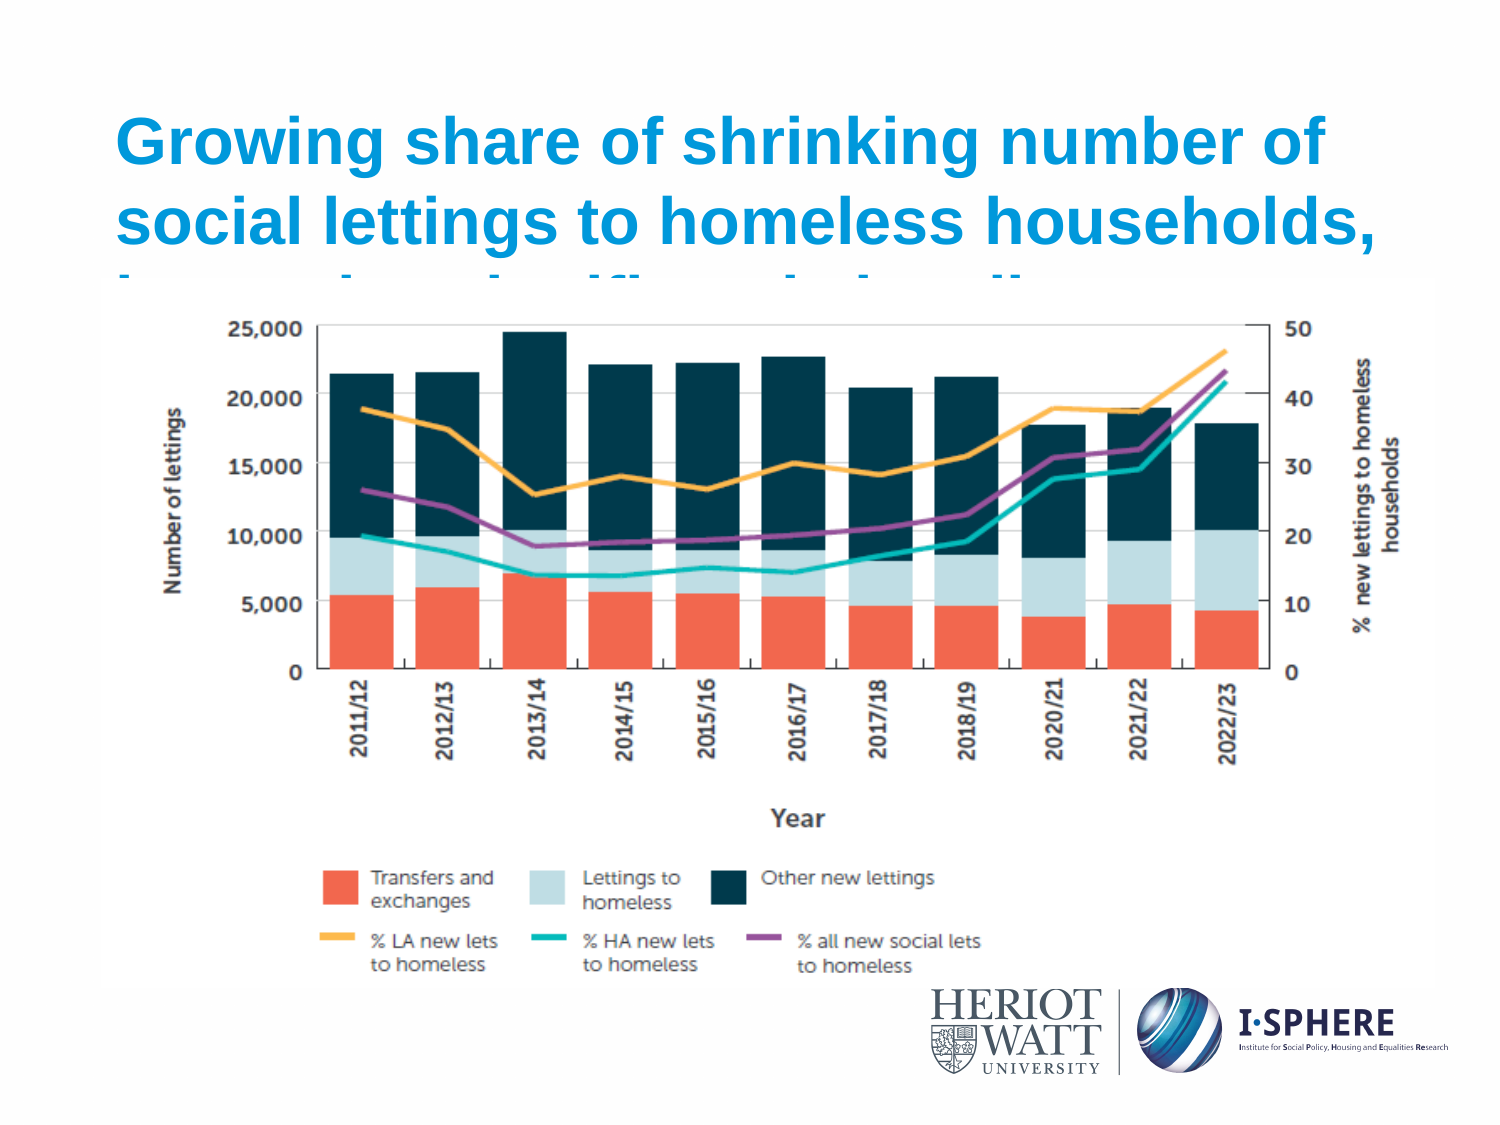

# Growing share of shrinking number of social lettings to homeless households, but varies significantly locally